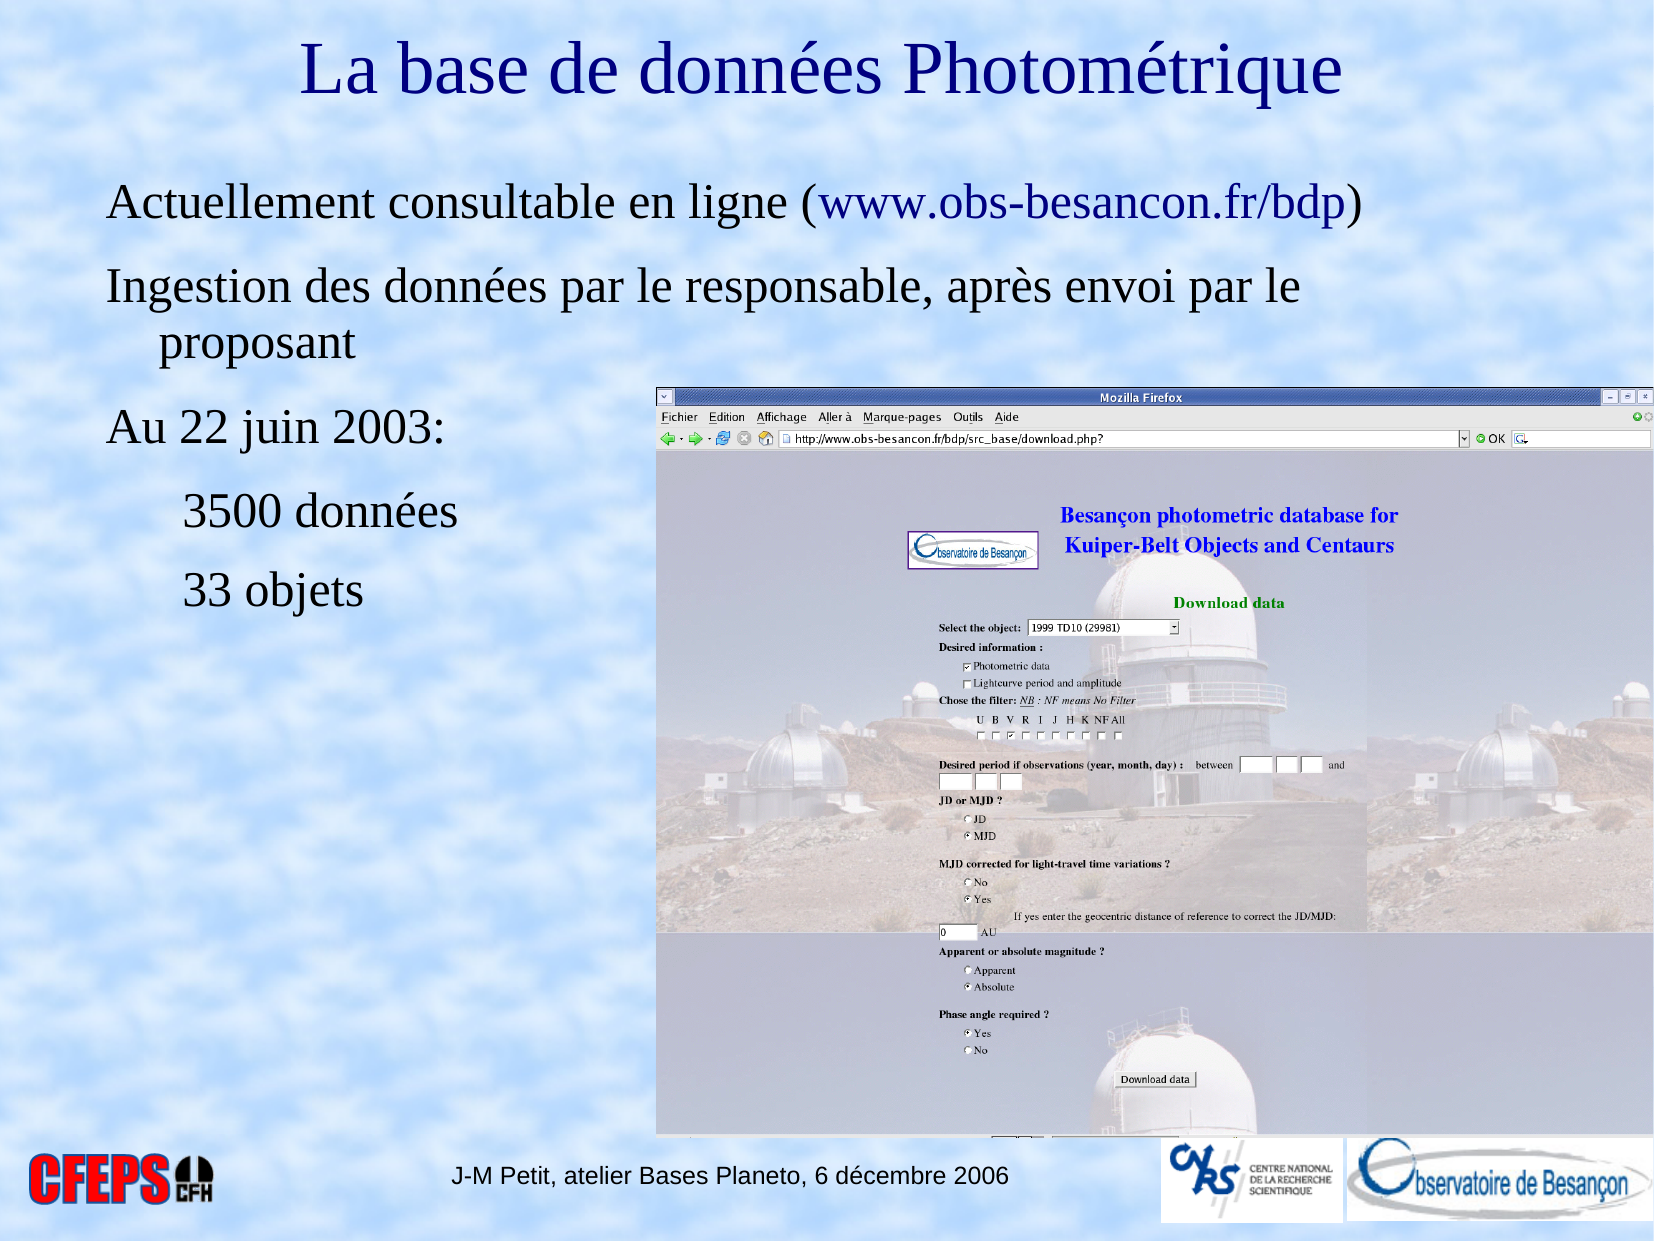

# La base de données Photométrique
Actuellement consultable en ligne (www.obs-besancon.fr/bdp)
Ingestion des données par le responsable, après envoi par le proposant
Au 22 juin 2003:
3500 données
33 objets